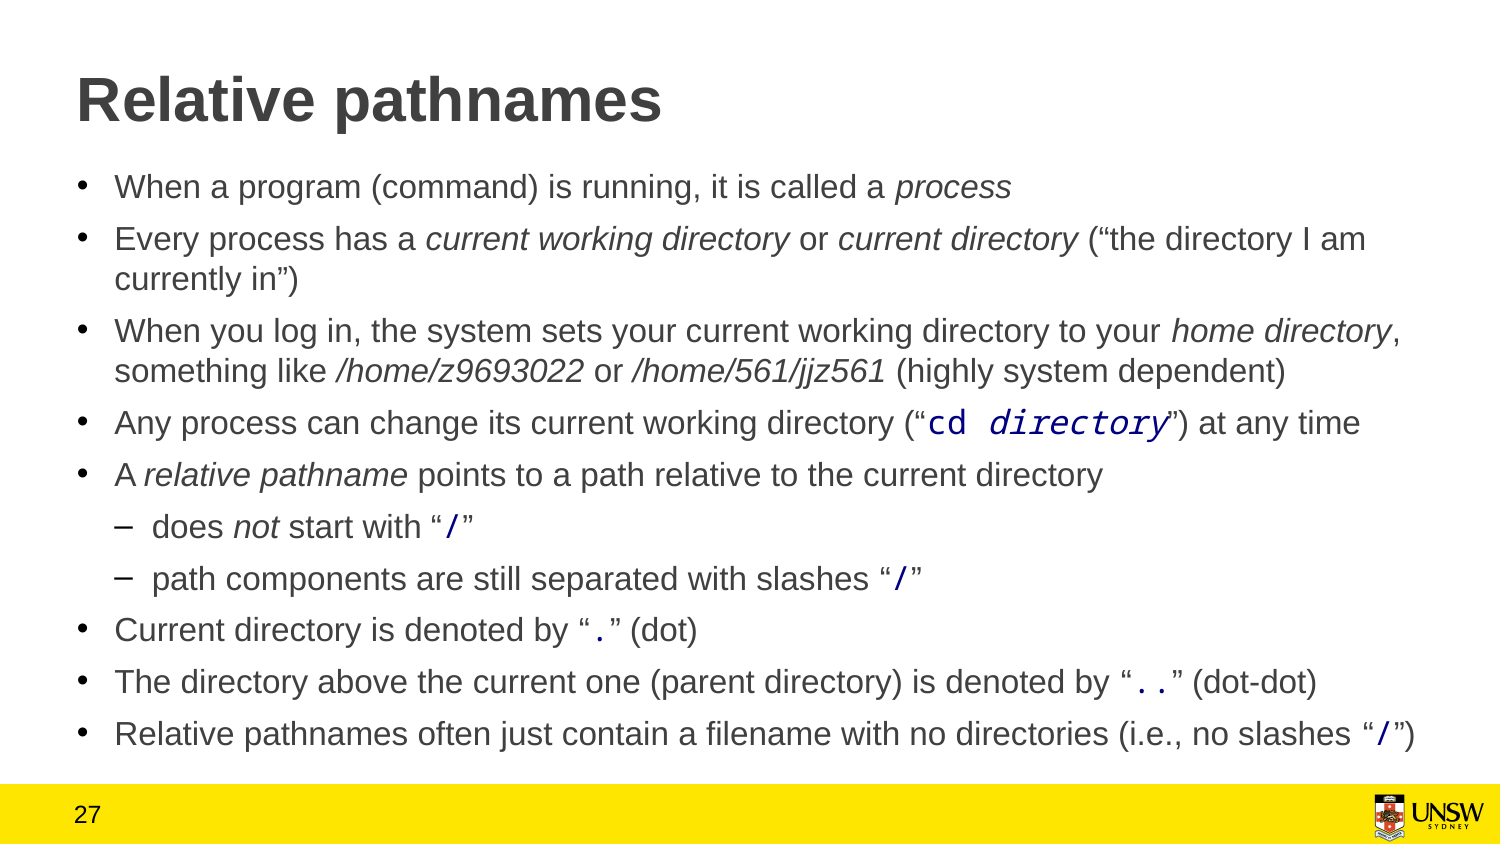

# Relative pathnames
When a program (command) is running, it is called a process
Every process has a current working directory or current directory (“the directory I am currently in”)
When you log in, the system sets your current working directory to your home directory, something like /home/z9693022 or /home/561/jjz561 (highly system dependent)
Any process can change its current working directory (“cd directory”) at any time
A relative pathname points to a path relative to the current directory
does not start with “/”
path components are still separated with slashes “/”
Current directory is denoted by “.” (dot)
The directory above the current one (parent directory) is denoted by “..” (dot-dot)
Relative pathnames often just contain a filename with no directories (i.e., no slashes “/”)